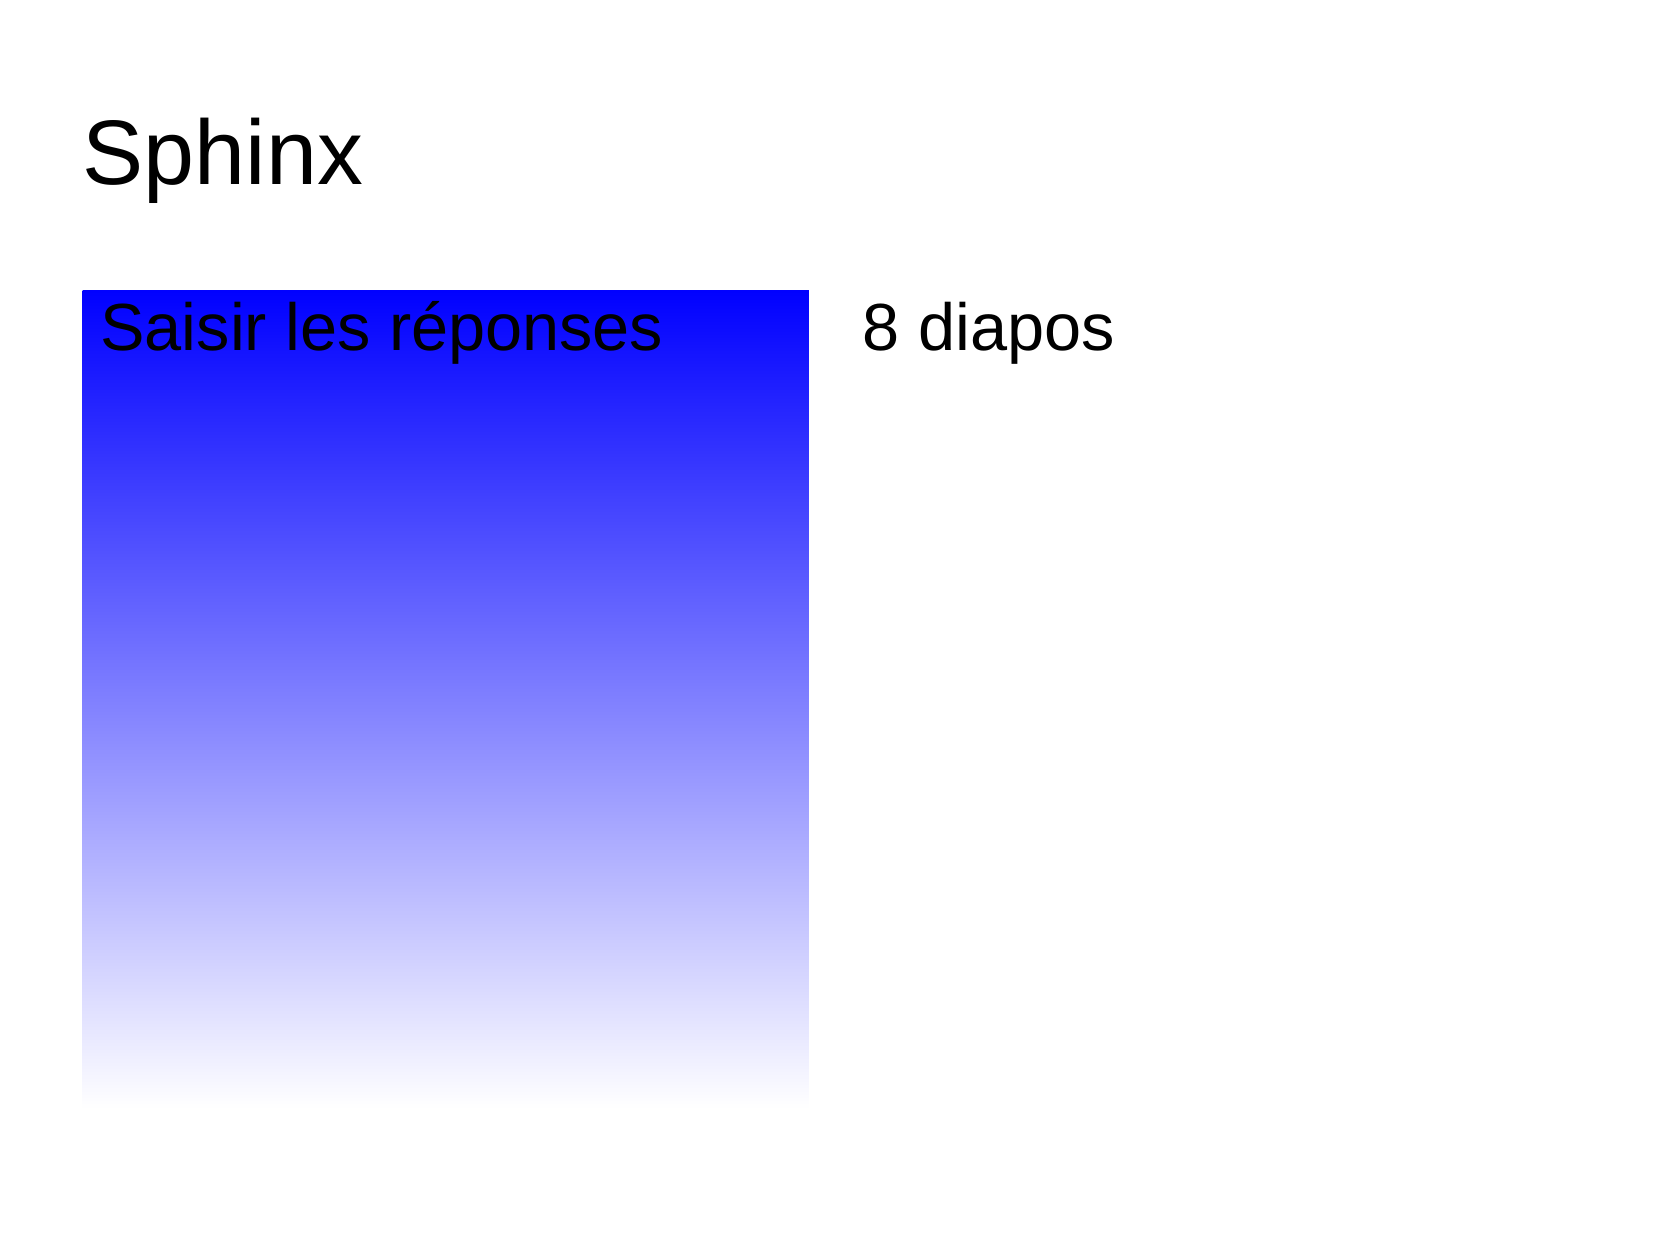

# Sphinx
Saisir les réponses
8 diapos